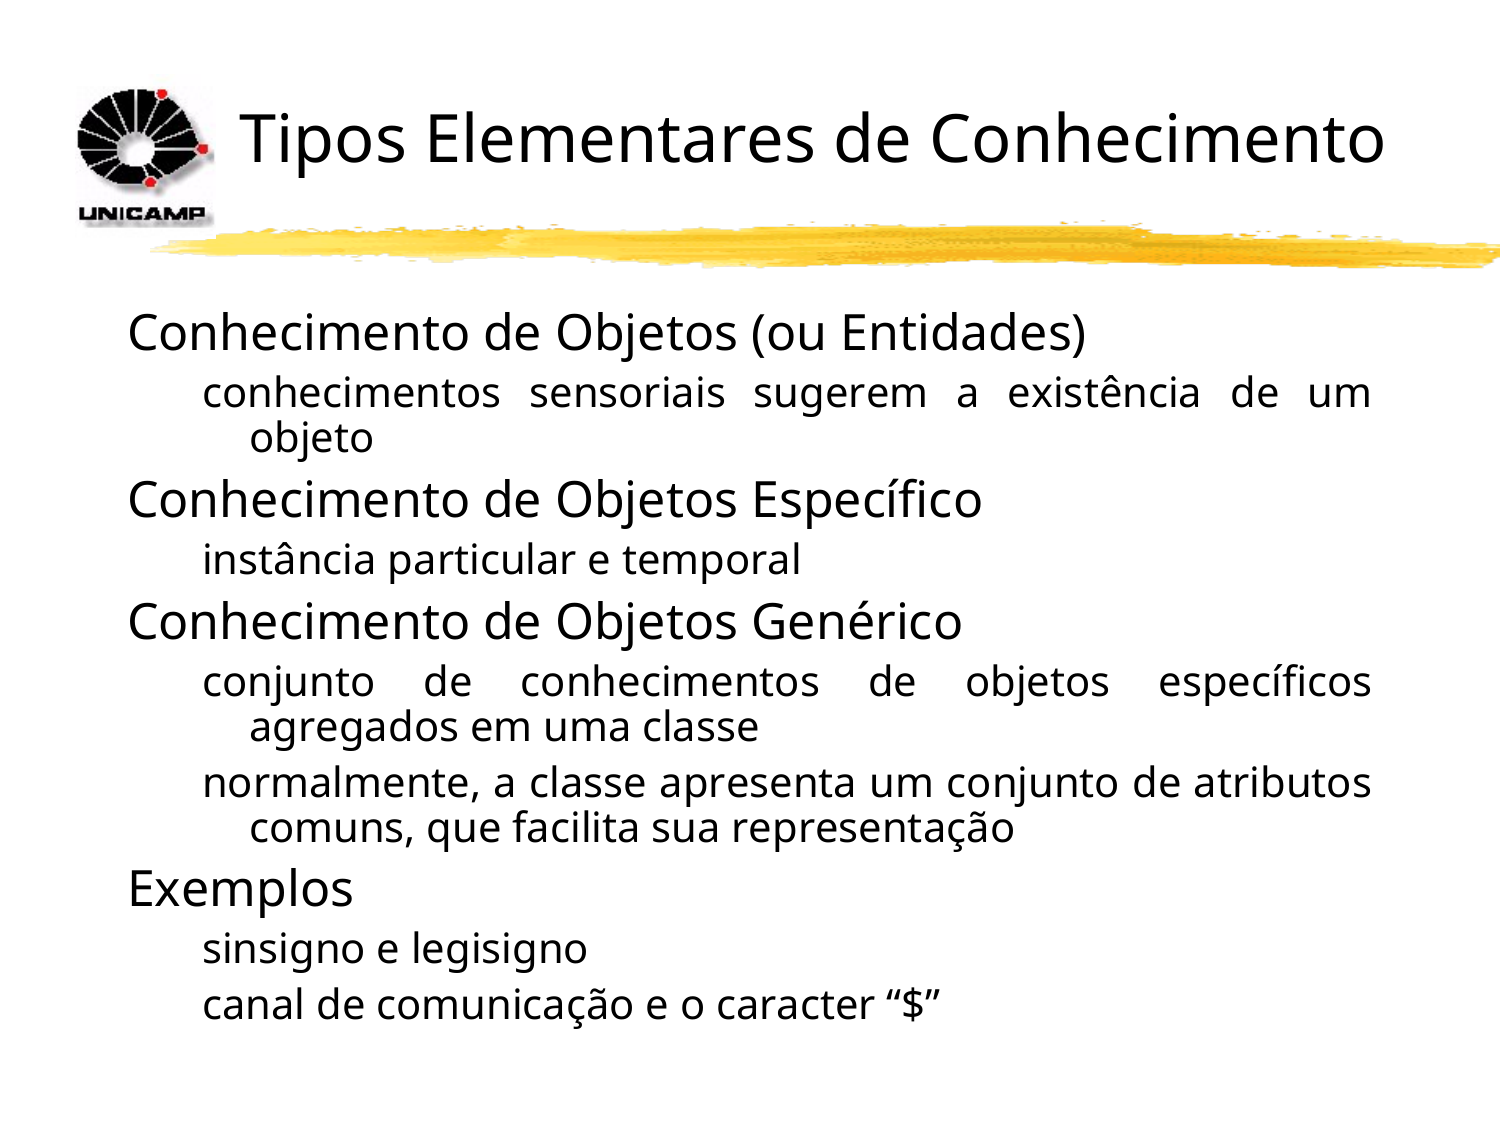

Tipos Elementares de Conhecimento
Conhecimento de Objetos (ou Entidades)
conhecimentos sensoriais sugerem a existência de um objeto
Conhecimento de Objetos Específico
instância particular e temporal
Conhecimento de Objetos Genérico
conjunto de conhecimentos de objetos específicos agregados em uma classe
normalmente, a classe apresenta um conjunto de atributos comuns, que facilita sua representação
Exemplos
sinsigno e legisigno
canal de comunicação e o caracter “$”